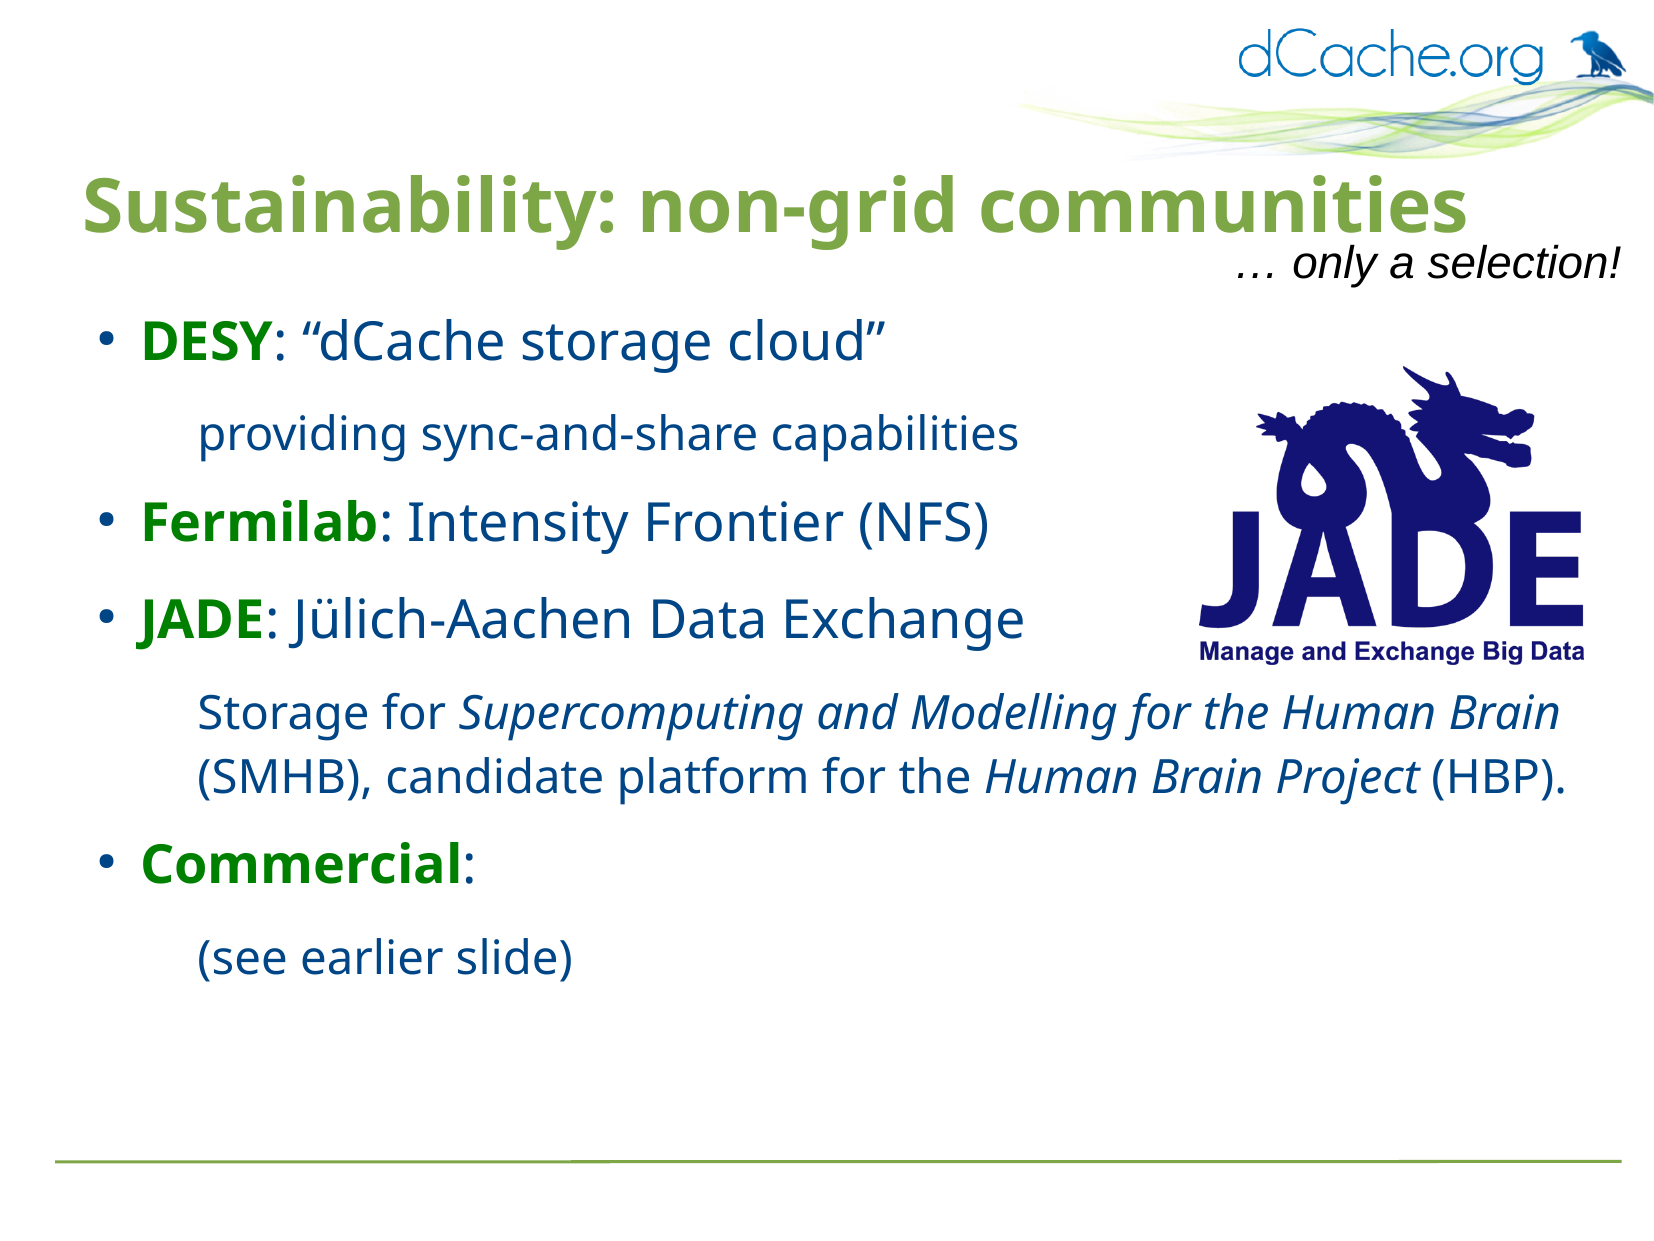

# Sustainability: non-grid communities
… only a selection!
DESY: “dCache storage cloud”
providing sync-and-share capabilities
Fermilab: Intensity Frontier (NFS)
JADE: Jülich-Aachen Data Exchange
Storage for Supercomputing and Modelling for the Human Brain (SMHB), candidate platform for the Human Brain Project (HBP).
Commercial:
(see earlier slide)